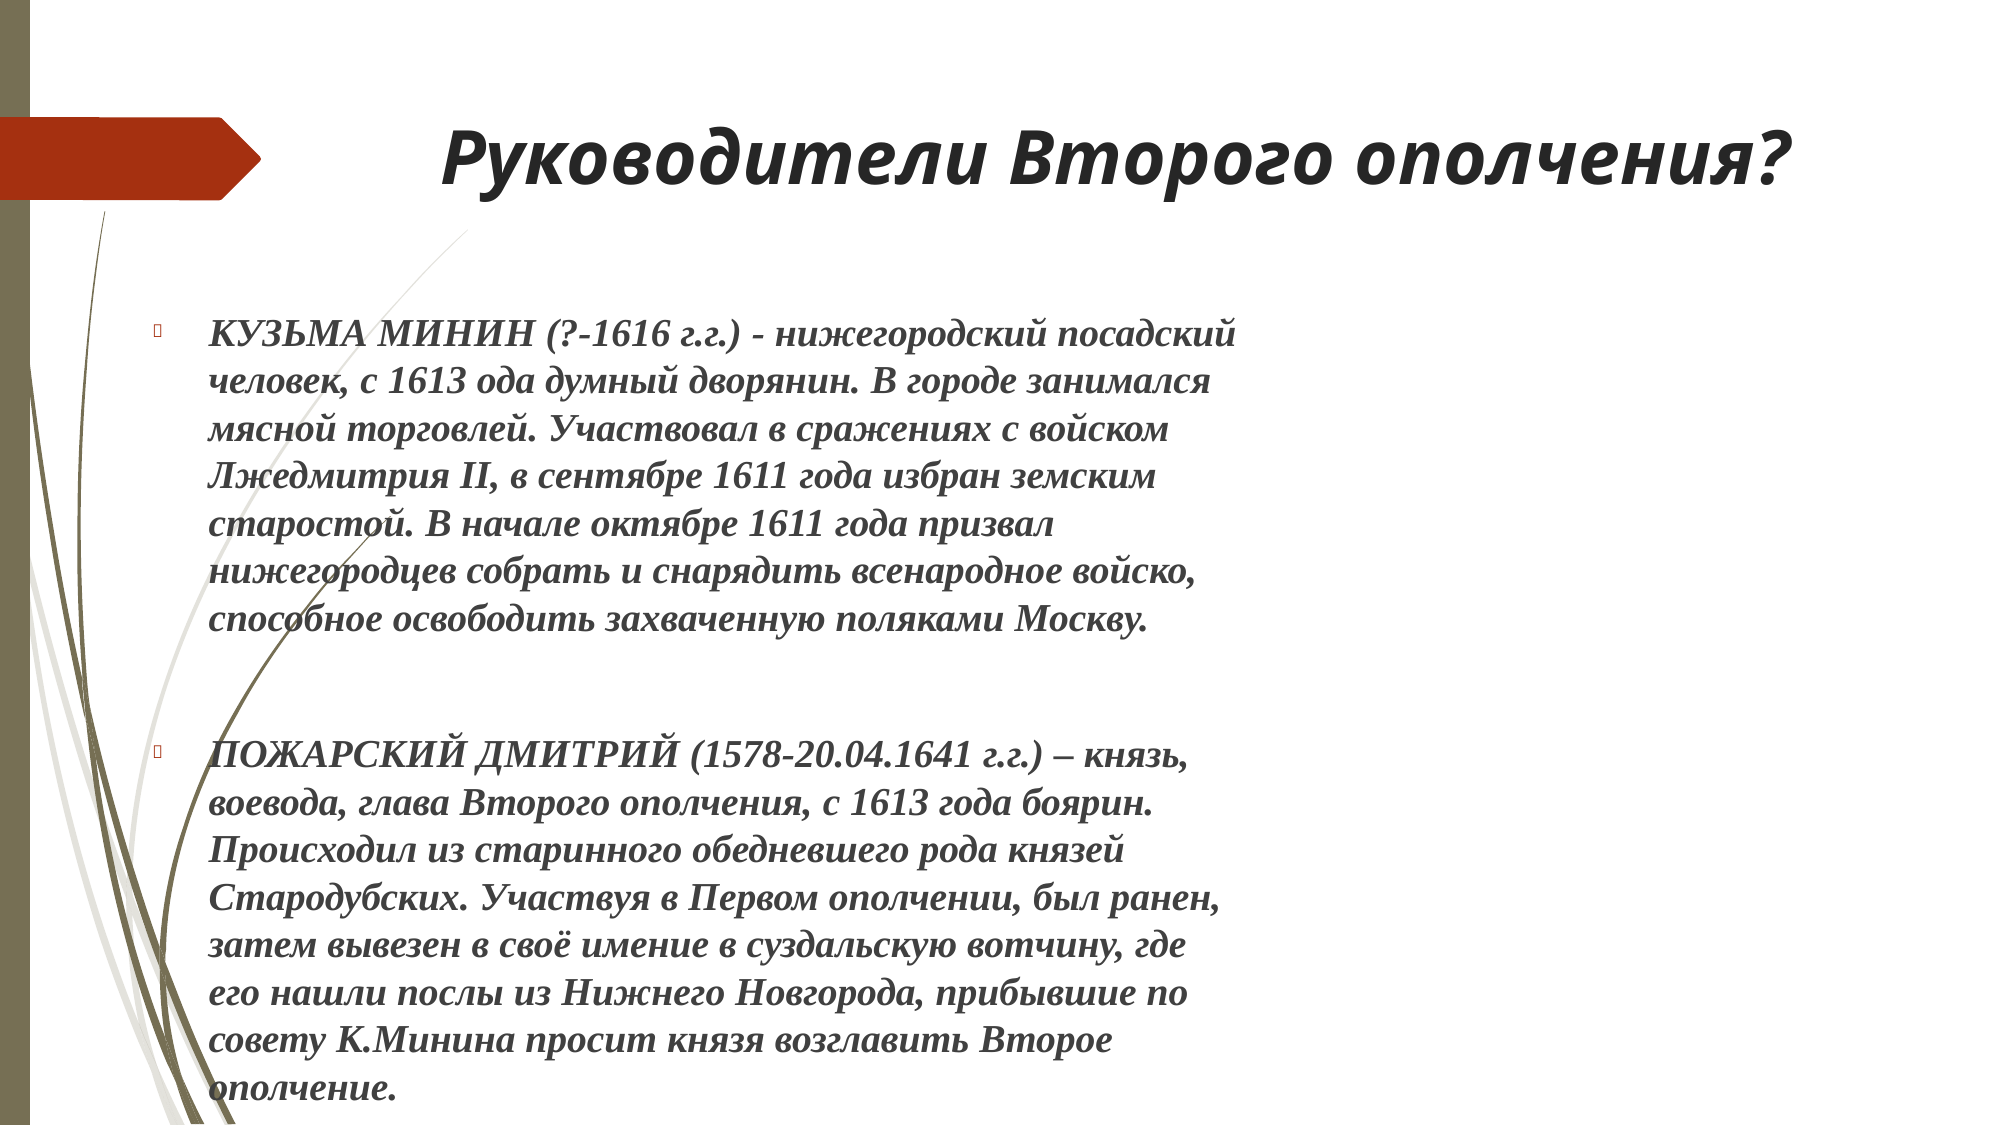

# Руководители Второго ополчения?
КУЗЬМА МИНИН (?-1616 г.г.) - нижегородский посадский человек, с 1613 ода думный дворянин. В городе занимался мясной торговлей. Участвовал в сражениях с войском Лжедмитрия II, в сентябре 1611 года избран земским старостой. В начале октябре 1611 года призвал нижегородцев собрать и снарядить всенародное войско, способное освободить захваченную поляками Москву.
ПОЖАРСКИЙ ДМИТРИЙ (1578-20.04.1641 г.г.) – князь, воевода, глава Второго ополчения, с 1613 года боярин. Происходил из старинного обедневшего рода князей Стародубских. Участвуя в Первом ополчении, был ранен, затем вывезен в своё имение в суздальскую вотчину, где его нашли послы из Нижнего Новгорода, прибывшие по совету К.Минина просит князя возглавить Второе ополчение.